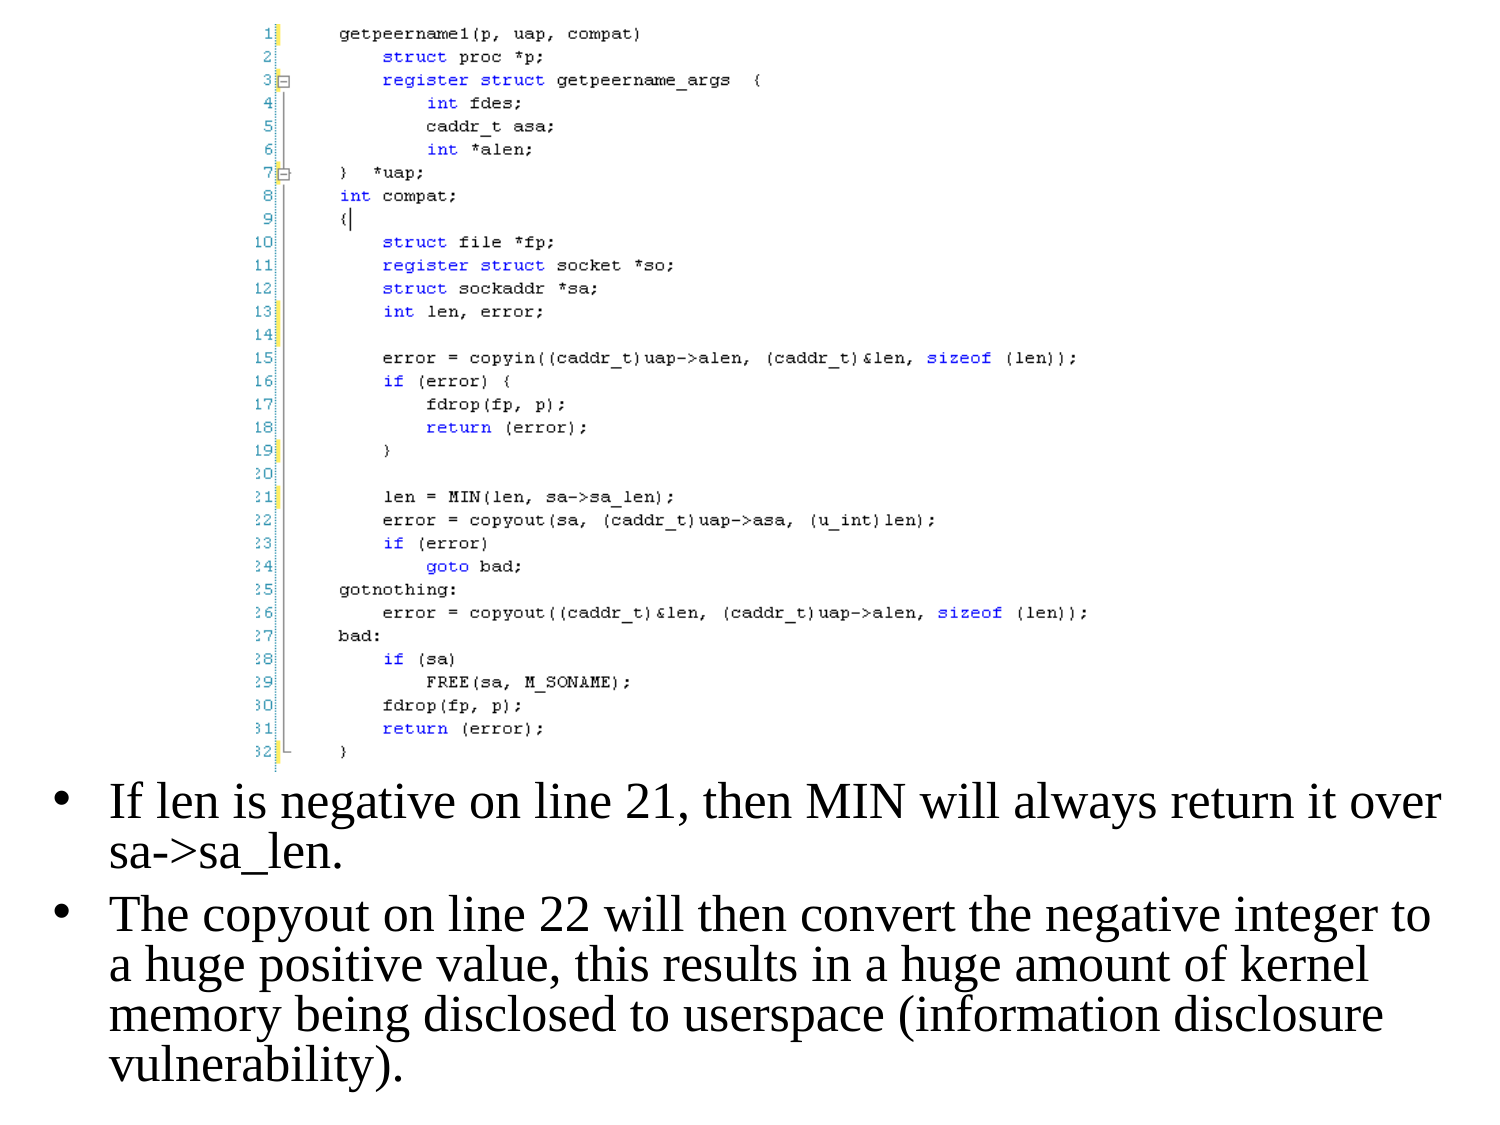

# If len is negative on line 21, then MIN will always return it over sa->sa_len.
The copyout on line 22 will then convert the negative integer to a huge positive value, this results in a huge amount of kernel memory being disclosed to userspace (information disclosure vulnerability).